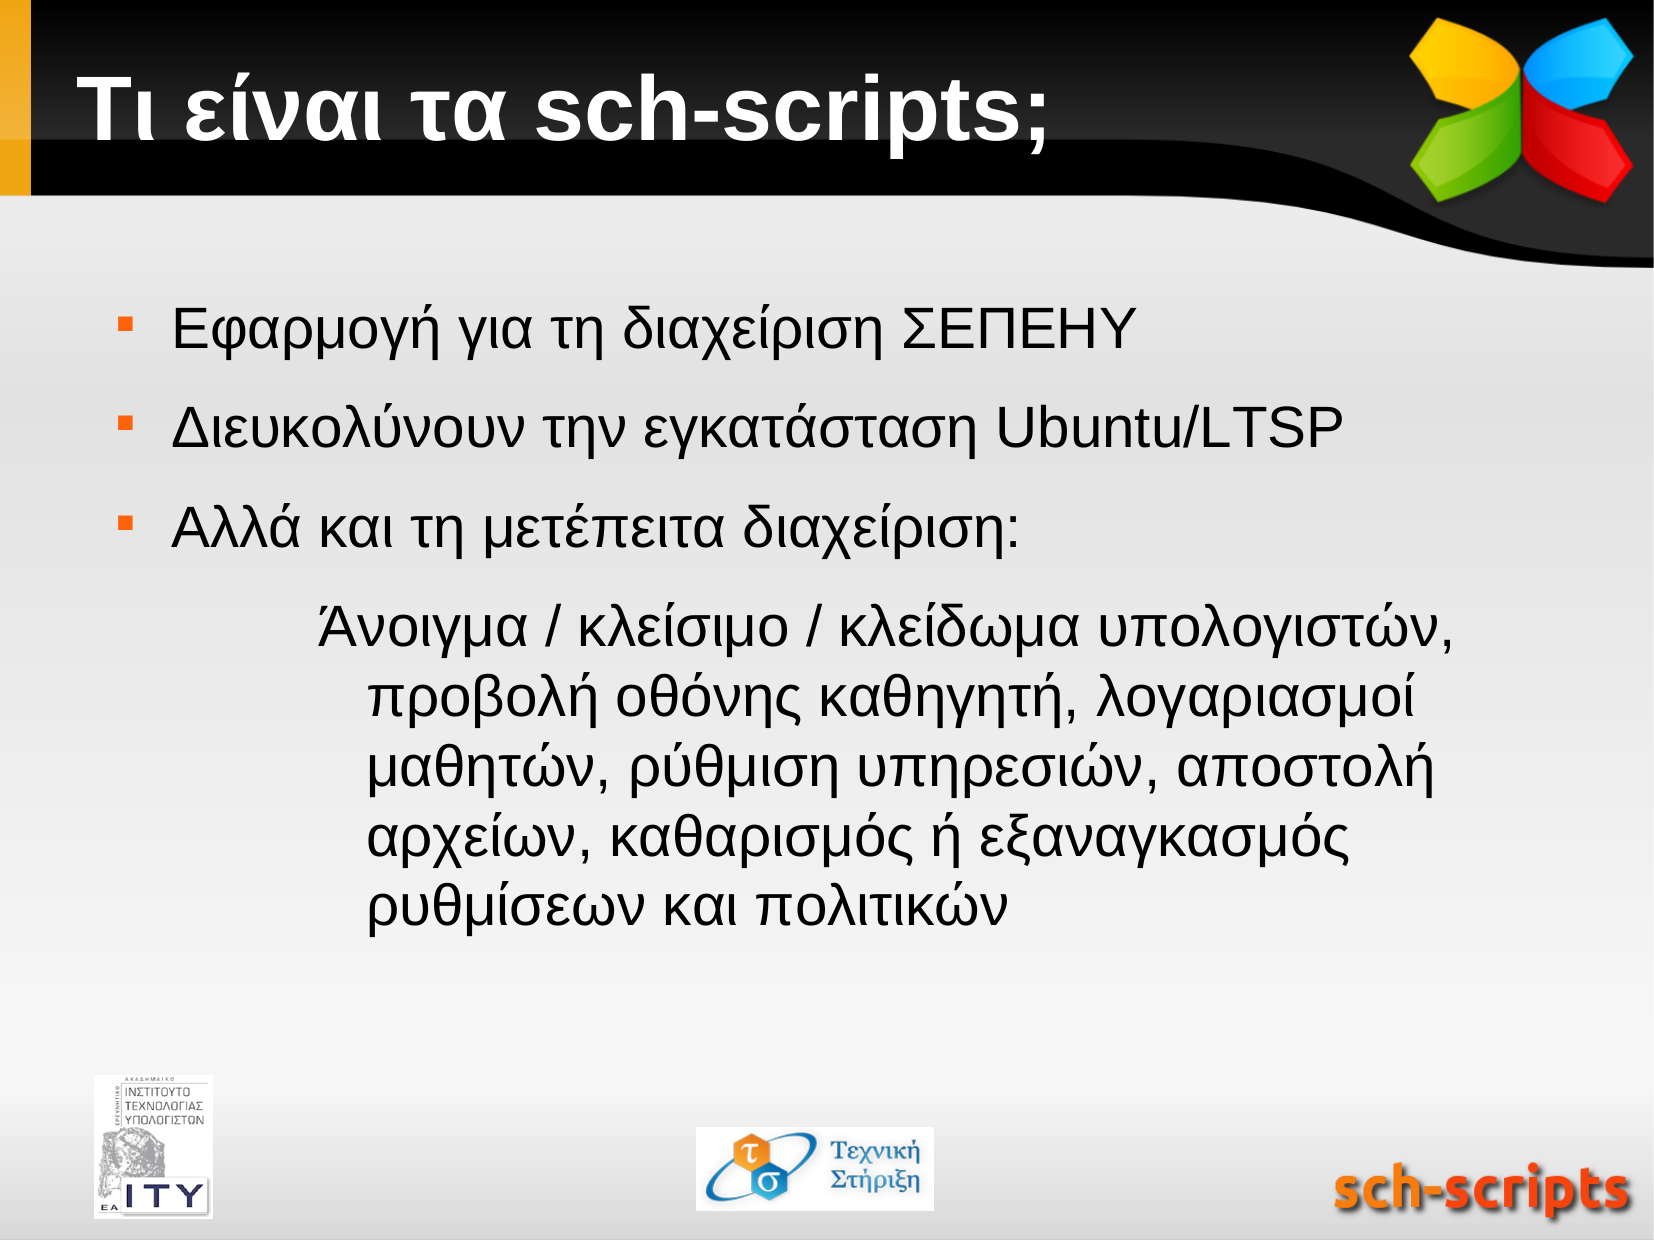

# Τι είναι τα sch-scripts;
Εφαρμογή για τη διαχείριση ΣΕΠΕΗΥ
Διευκολύνουν την εγκατάσταση Ubuntu/LTSP
Αλλά και τη μετέπειτα διαχείριση:
Άνοιγμα / κλείσιμο / κλείδωμα υπολογιστών, προβολή οθόνης καθηγητή, λογαριασμοί μαθητών, ρύθμιση υπηρεσιών, αποστολή αρχείων, καθαρισμός ή εξαναγκασμός ρυθμίσεων και πολιτικών